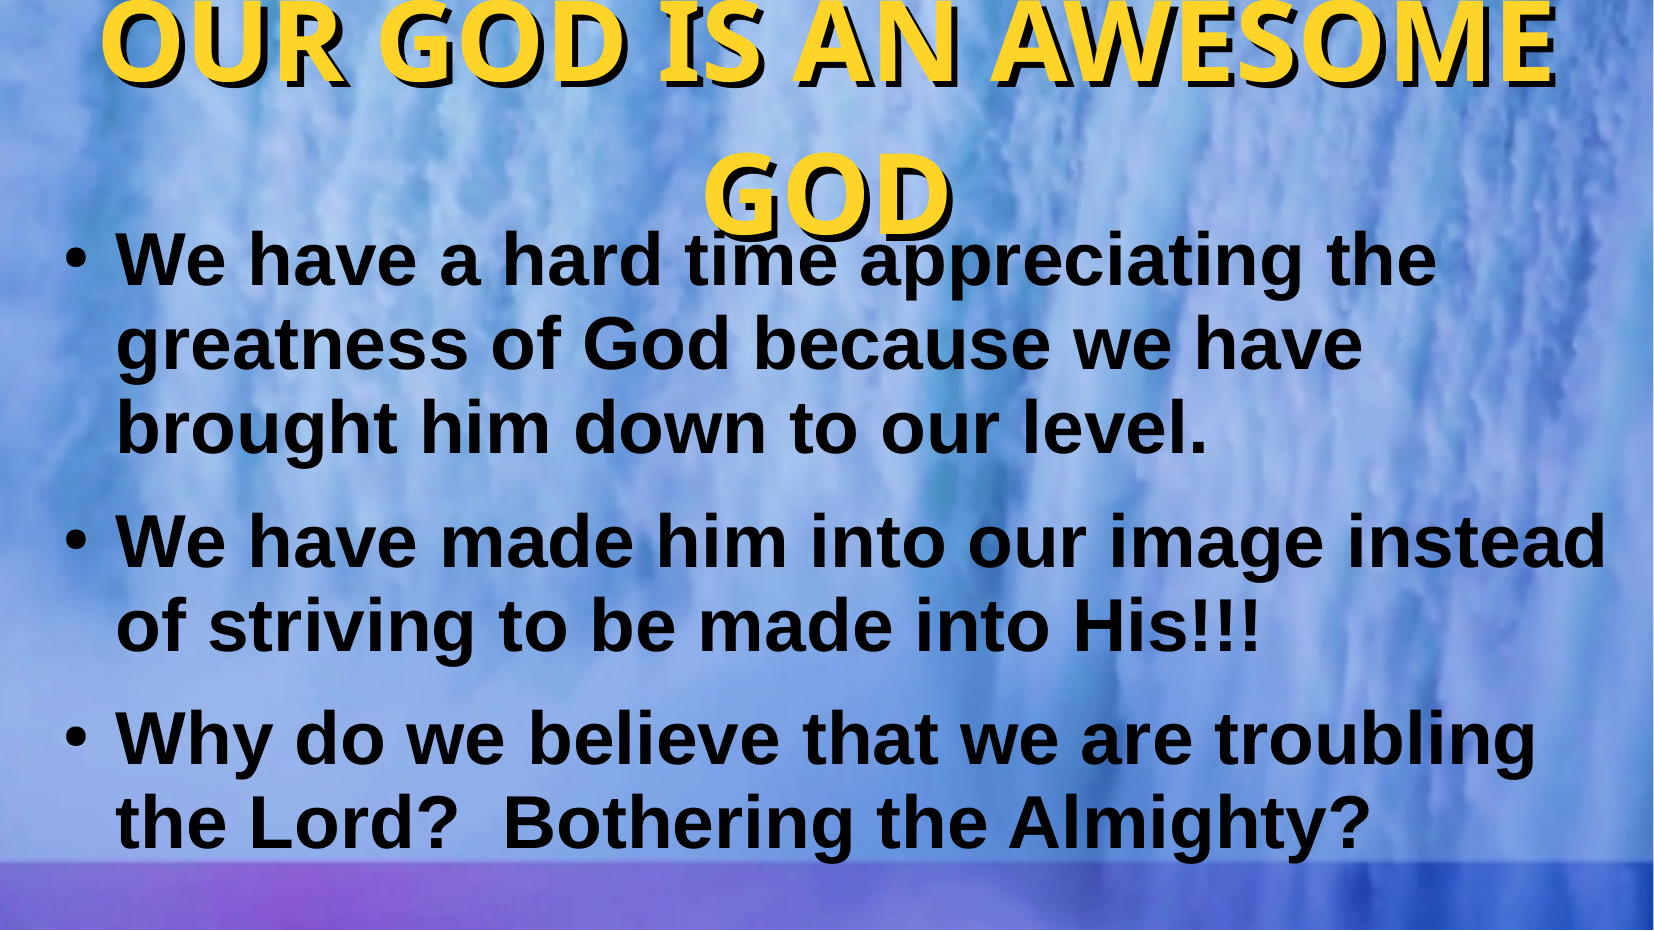

# OUR GOD IS AN AWESOME GOD
We have a hard time appreciating the greatness of God because we have brought him down to our level.
We have made him into our image instead of striving to be made into His!!!
Why do we believe that we are troubling the Lord? Bothering the Almighty?